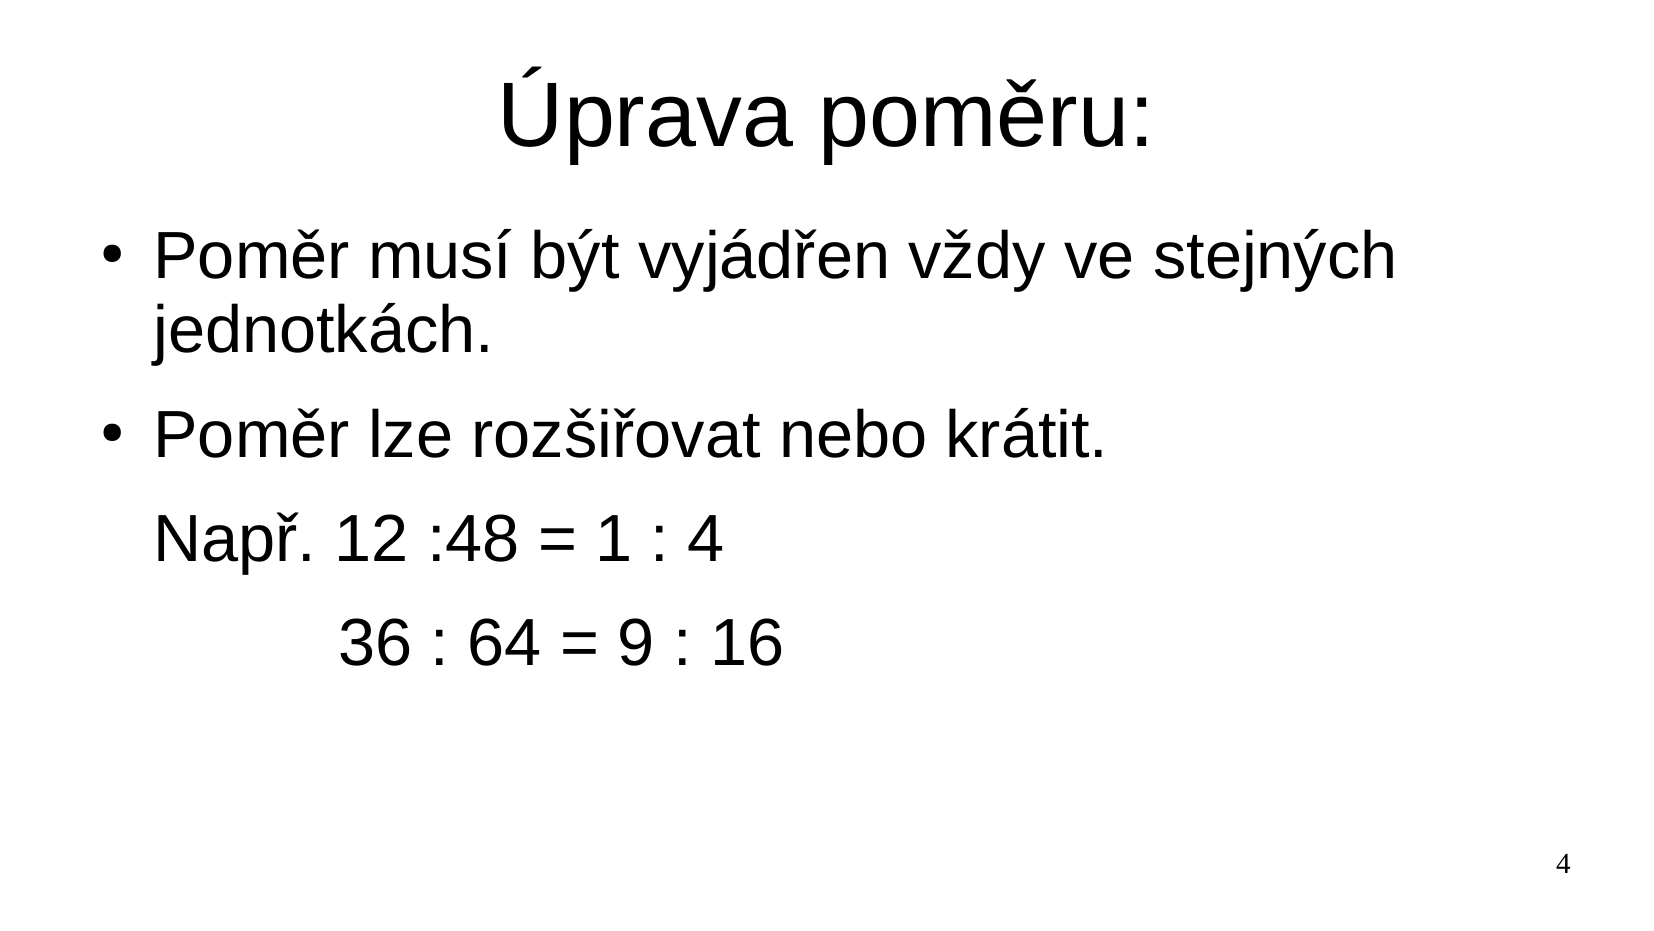

# Úprava poměru:
Poměr musí být vyjádřen vždy ve stejných jednotkách.
Poměr lze rozšiřovat nebo krátit.
Např. 12 :48 = 1 : 4
 36 : 64 = 9 : 16
4